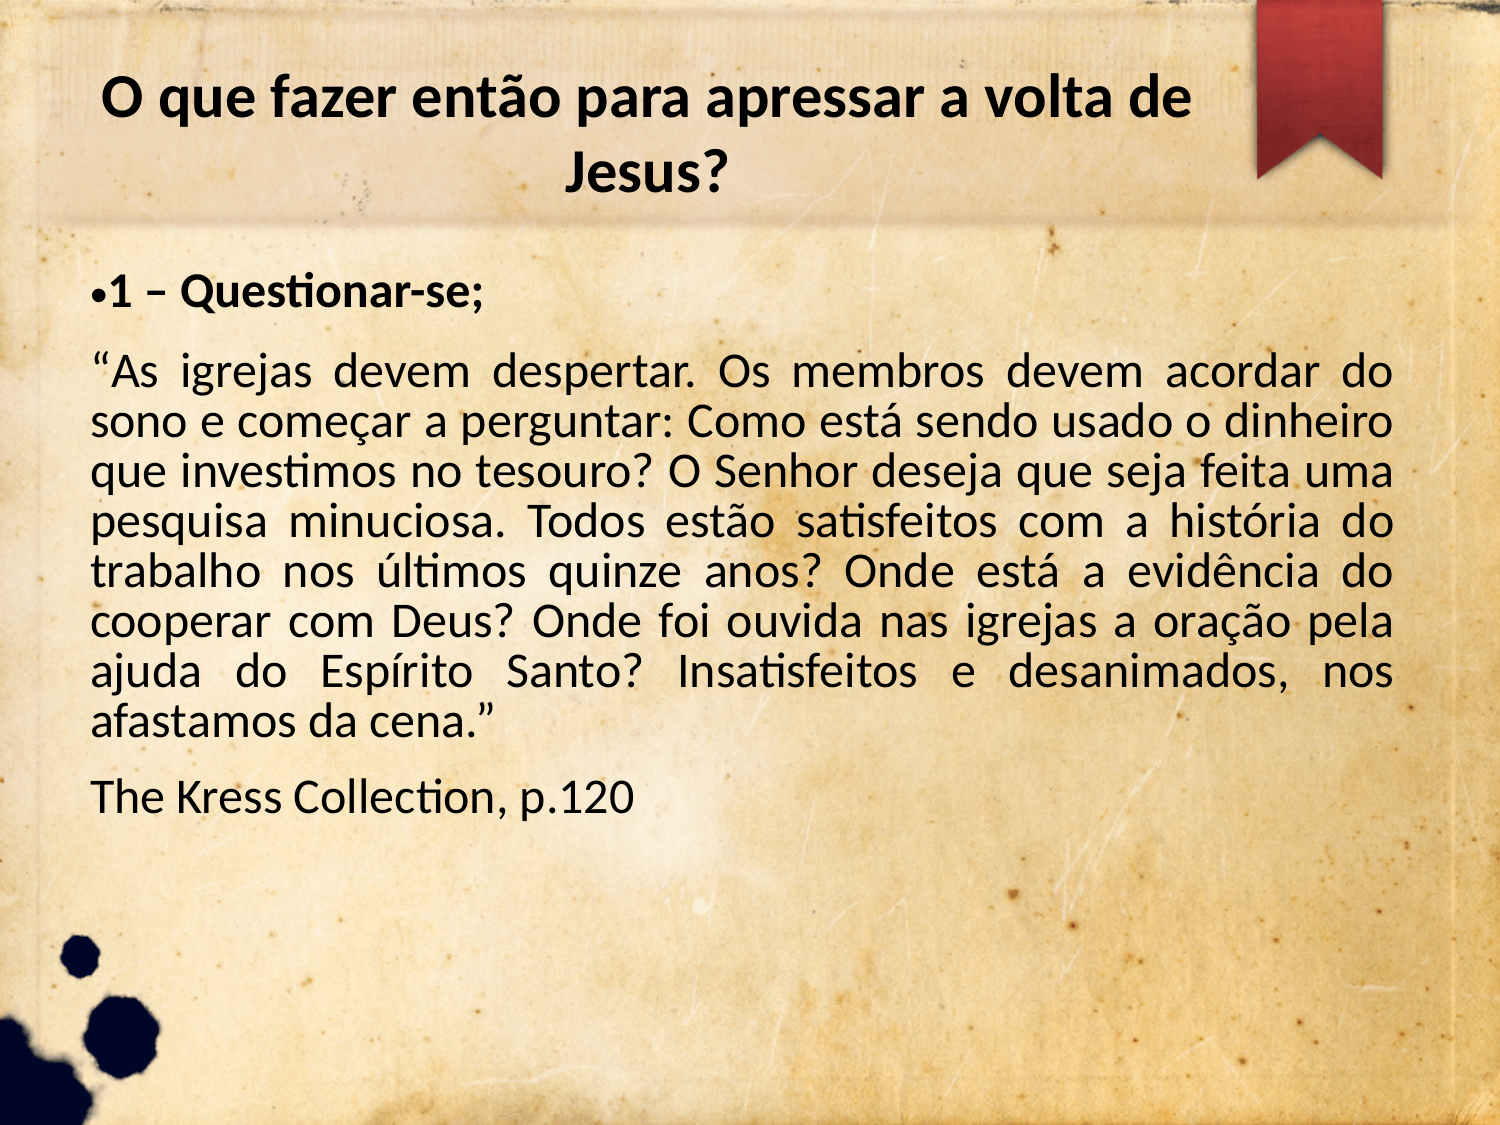

# O que fazer então para apressar a volta de Jesus?
1 – Questionar-se;
“As igrejas devem despertar. Os membros devem acordar do sono e começar a perguntar: Como está sendo usado o dinheiro que investimos no tesouro? O Senhor deseja que seja feita uma pesquisa minuciosa. Todos estão satisfeitos com a história do trabalho nos últimos quinze anos? Onde está a evidência do cooperar com Deus? Onde foi ouvida nas igrejas a oração pela ajuda do Espírito Santo? Insatisfeitos e desanimados, nos afastamos da cena.”
The Kress Collection, p.120